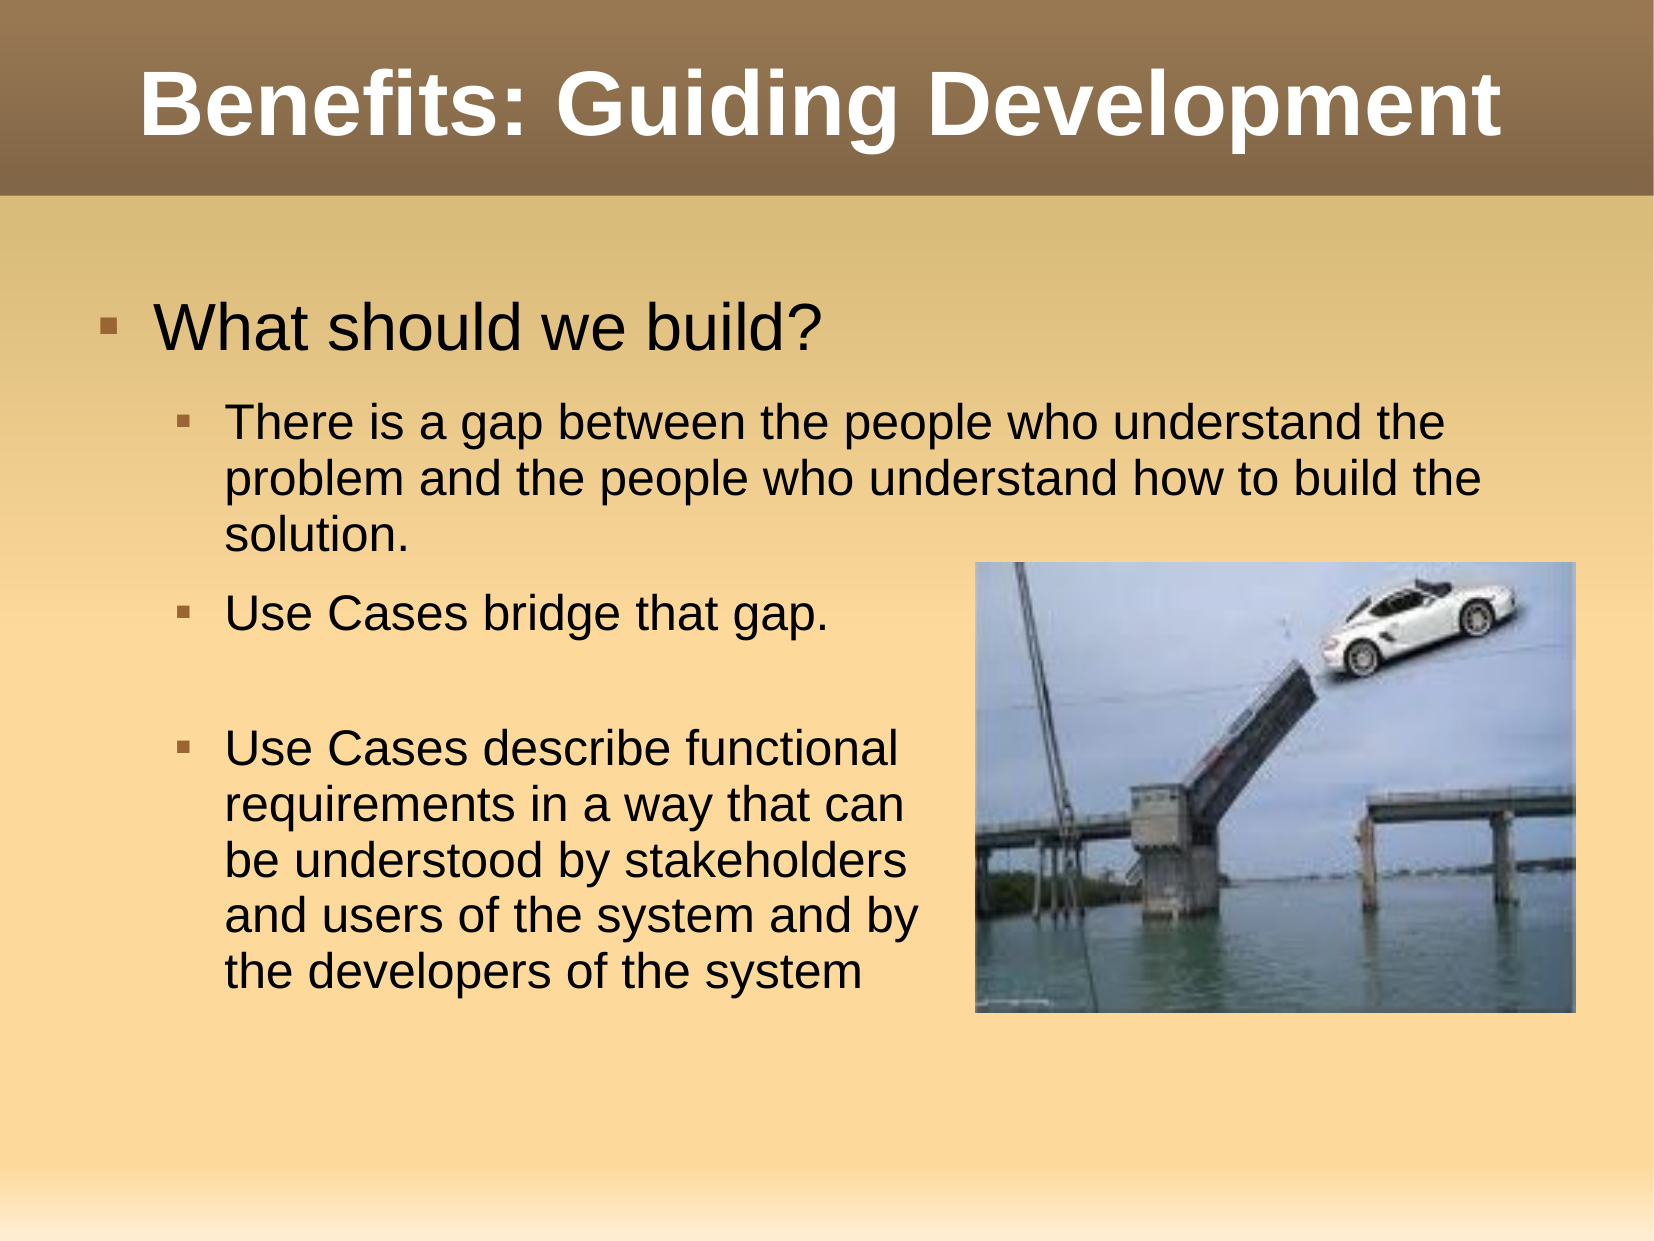

# Benefits: Guiding Development
What should we build?
There is a gap between the people who understand the problem and the people who understand how to build the solution.
Use Cases bridge that gap.
Use Cases describe functional
requirements in a way that can
be understood by stakeholders
and users of the system and by
the developers of the system